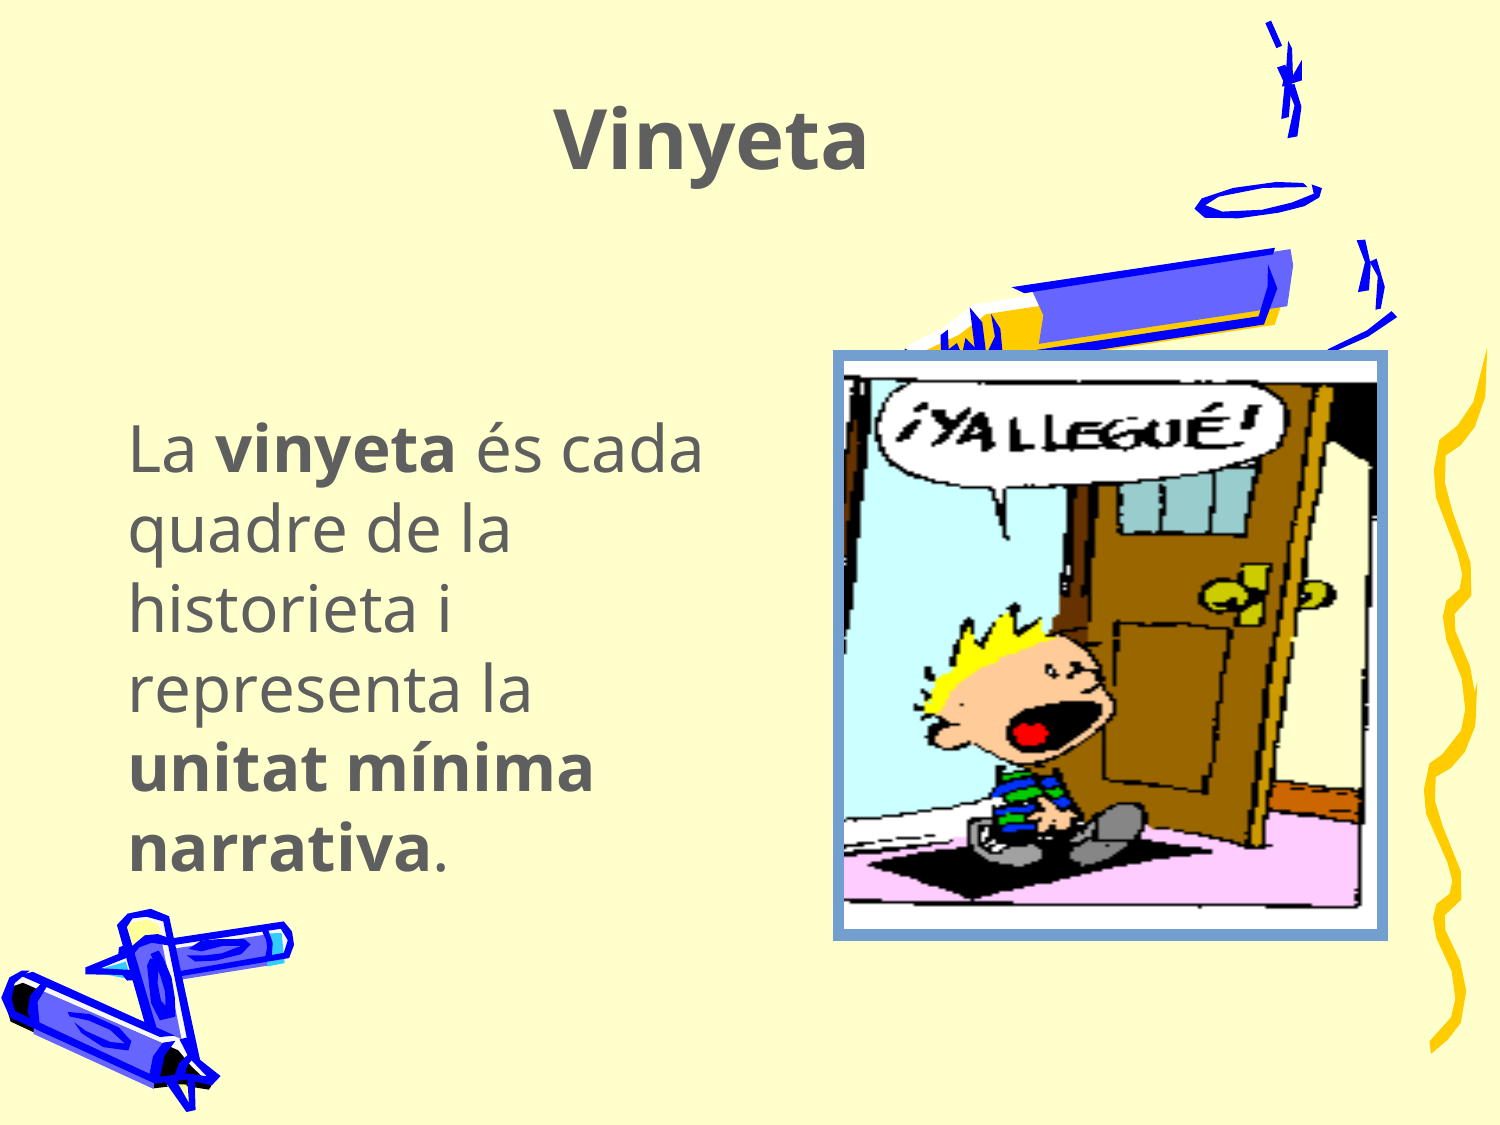

Vinyeta
# La vinyeta és cada quadre de la historieta i representa la unitat mínima narrativa.
| |
| --- |